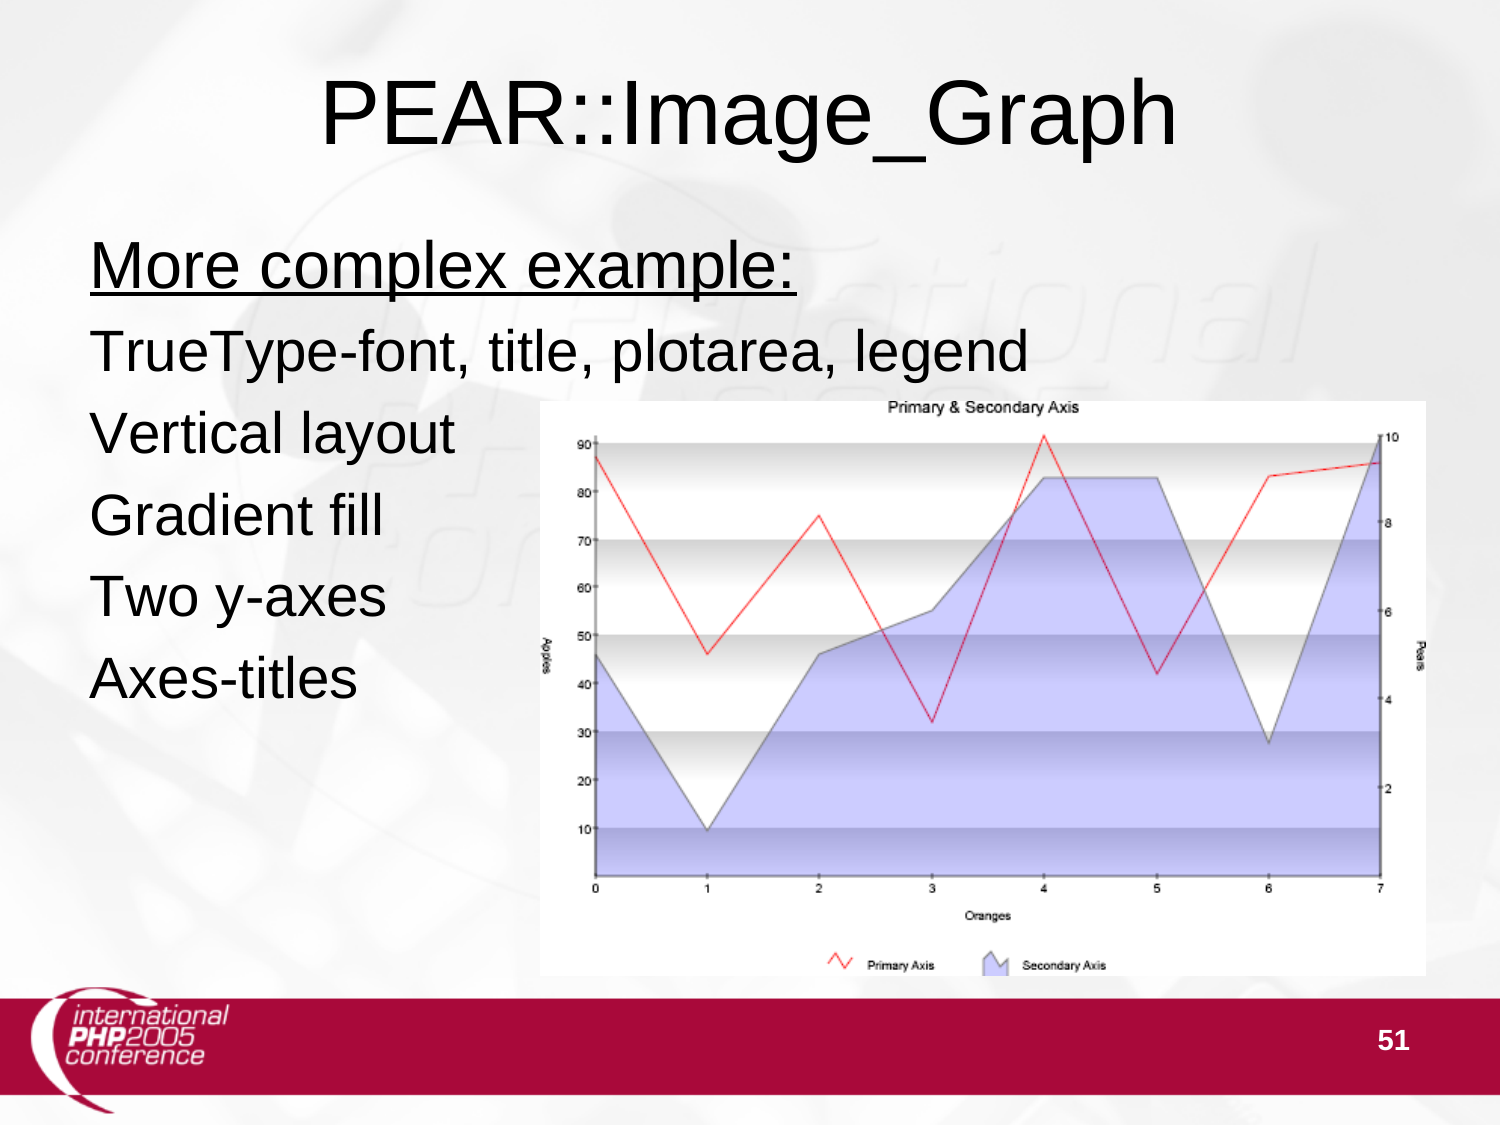

PEAR::Image_Graph
# More complex example:
TrueType-font, title, plotarea, legend
Vertical layout
Gradient fill
Two y-axes
Axes-titles
51